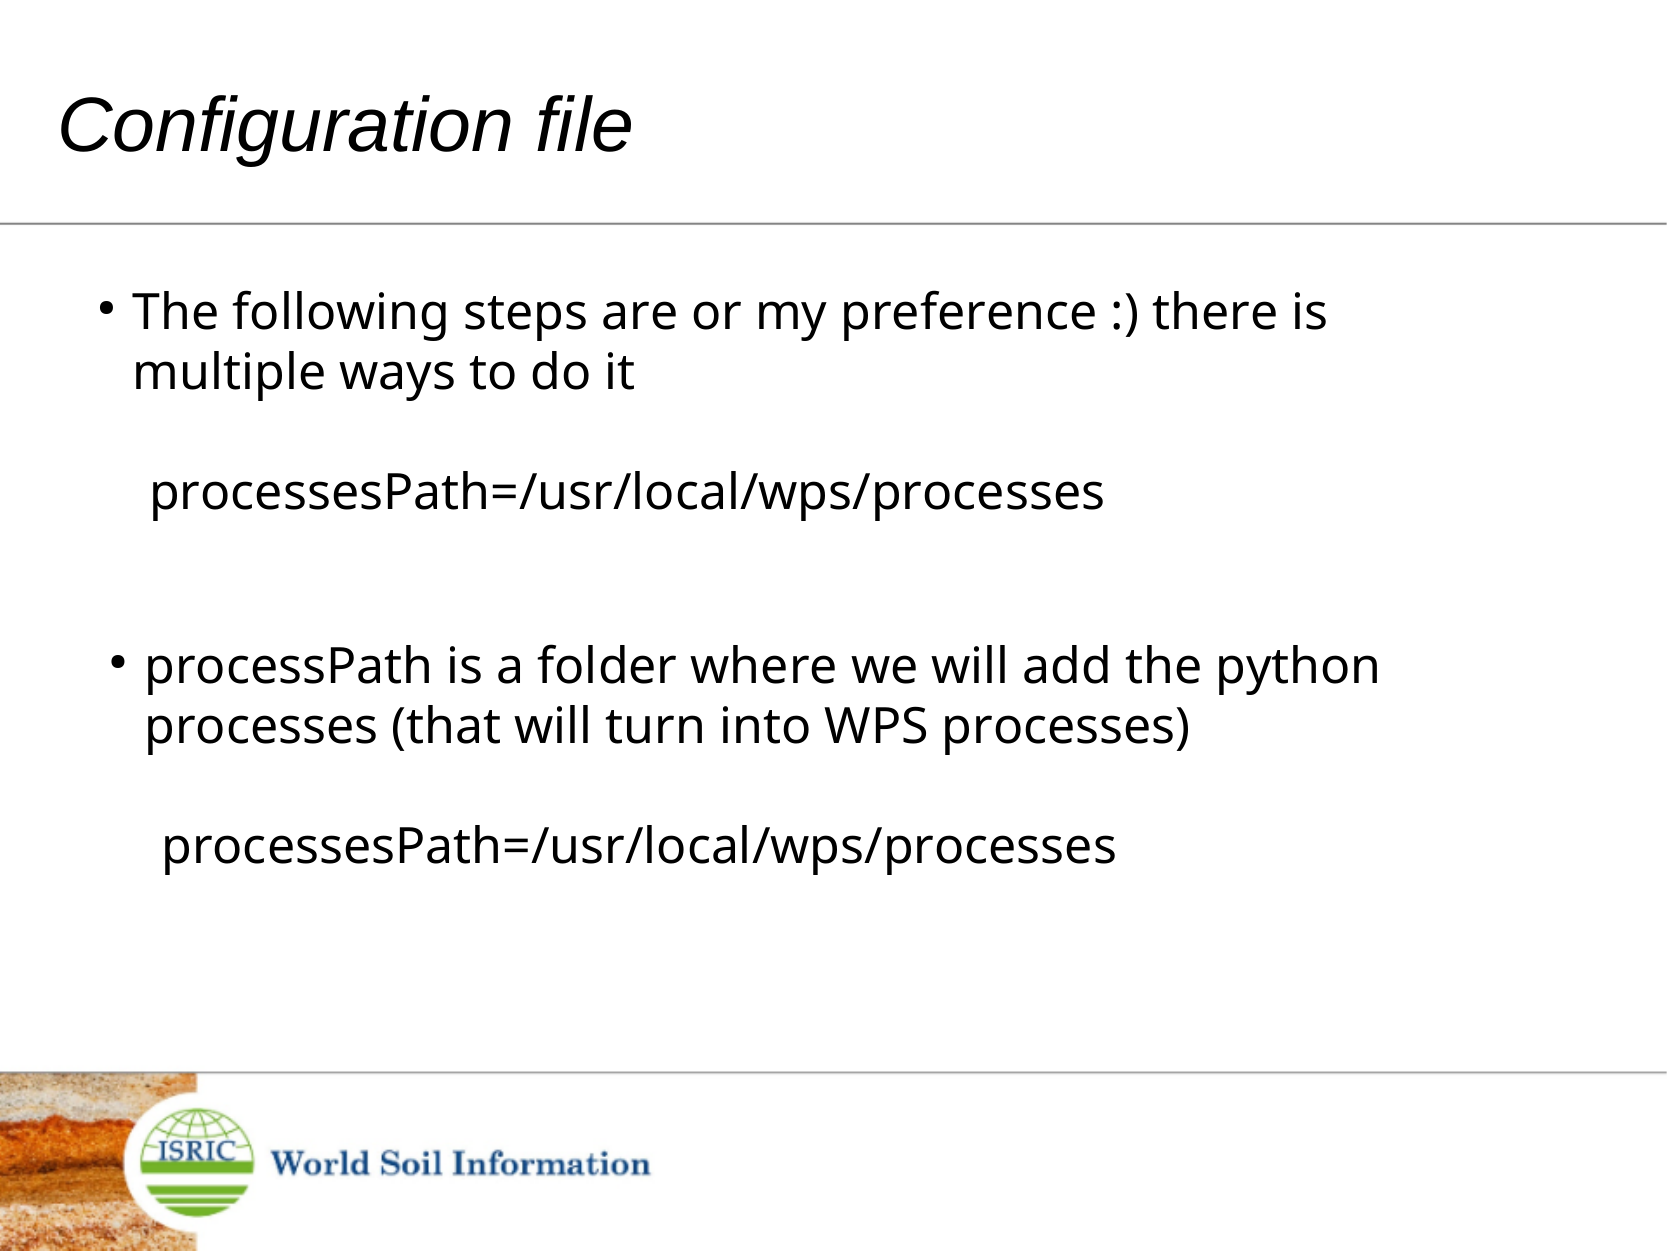

Configuration file
The following steps are or my preference :) there is multiple ways to do it
 processesPath=/usr/local/wps/processes
processPath is a folder where we will add the python processes (that will turn into WPS processes)
 processesPath=/usr/local/wps/processes
#